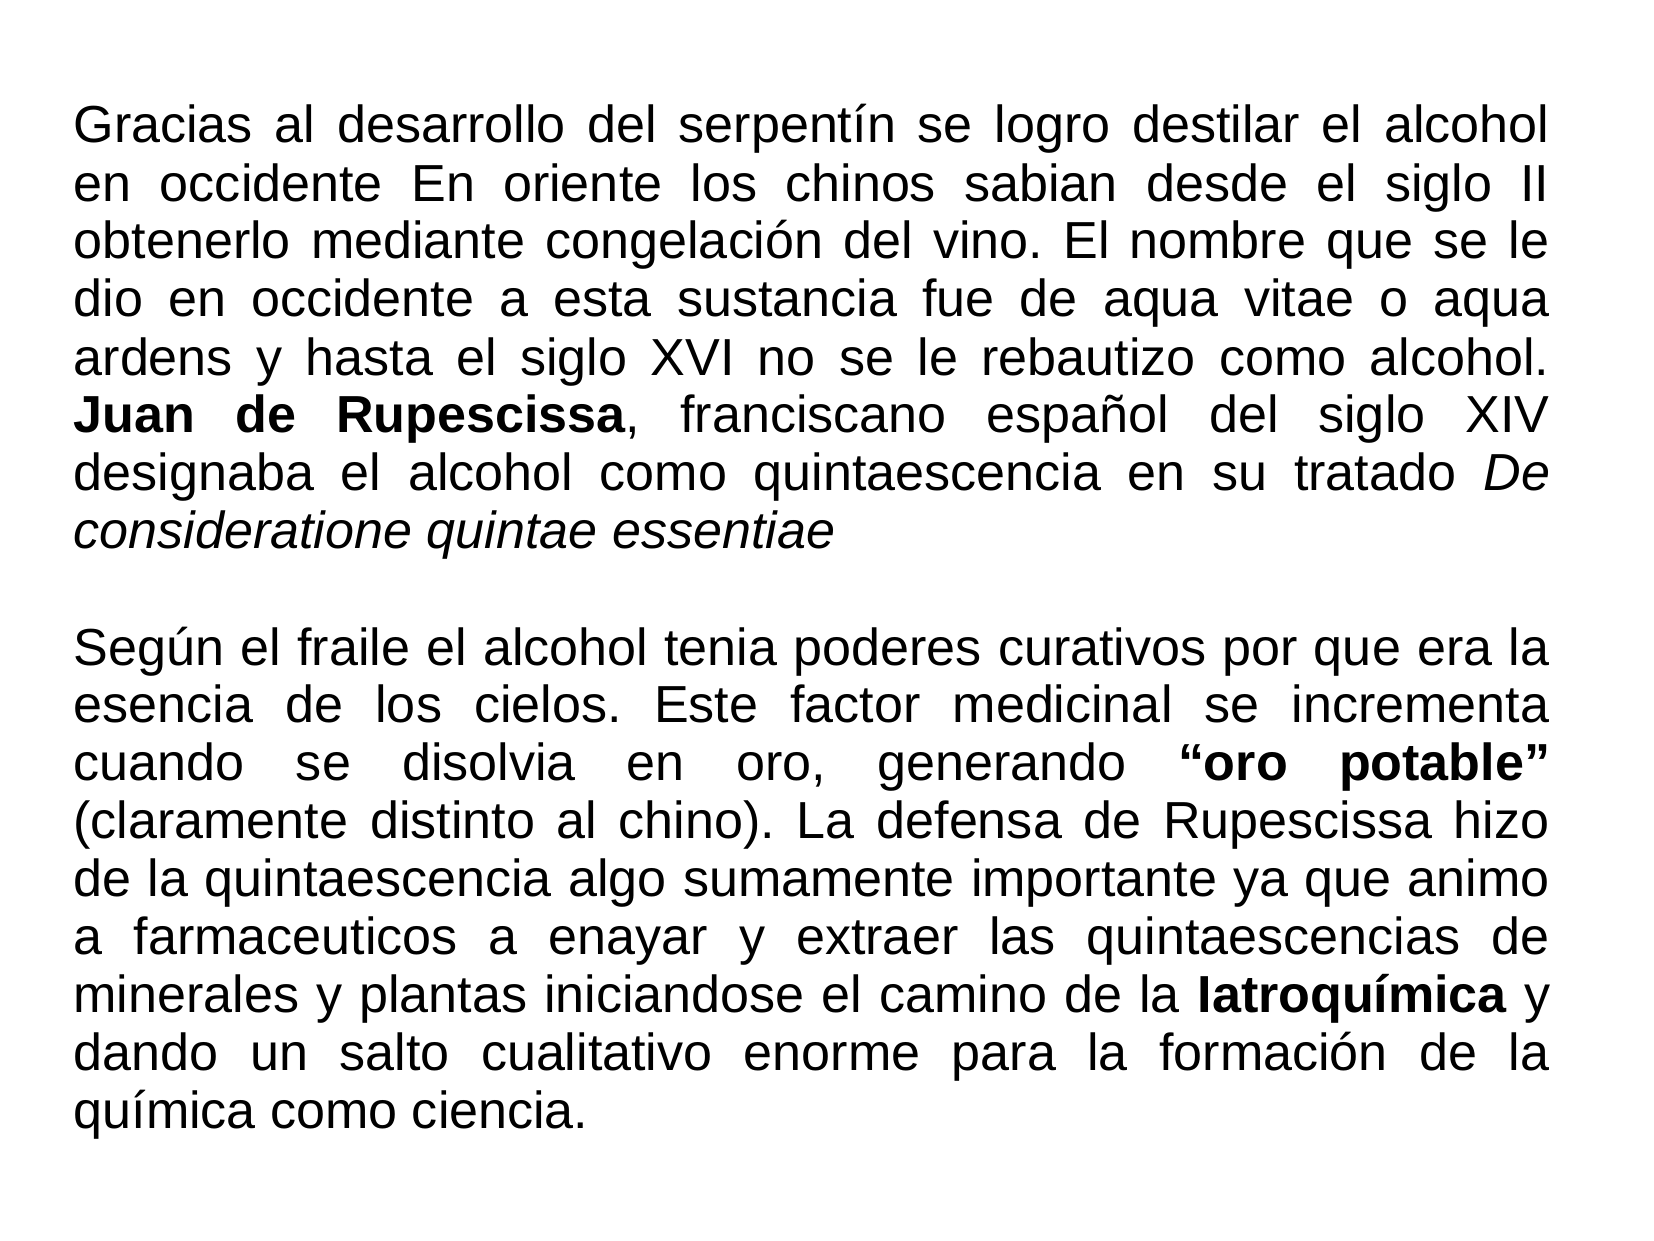

Gracias al desarrollo del serpentín se logro destilar el alcohol en occidente En oriente los chinos sabian desde el siglo II obtenerlo mediante congelación del vino. El nombre que se le dio en occidente a esta sustancia fue de aqua vitae o aqua ardens y hasta el siglo XVI no se le rebautizo como alcohol. Juan de Rupescissa, franciscano español del siglo XIV designaba el alcohol como quintaescencia en su tratado De consideratione quintae essentiae
Según el fraile el alcohol tenia poderes curativos por que era la esencia de los cielos. Este factor medicinal se incrementa cuando se disolvia en oro, generando “oro potable” (claramente distinto al chino). La defensa de Rupescissa hizo de la quintaescencia algo sumamente importante ya que animo a farmaceuticos a enayar y extraer las quintaescencias de minerales y plantas iniciandose el camino de la Iatroquímica y dando un salto cualitativo enorme para la formación de la química como ciencia.